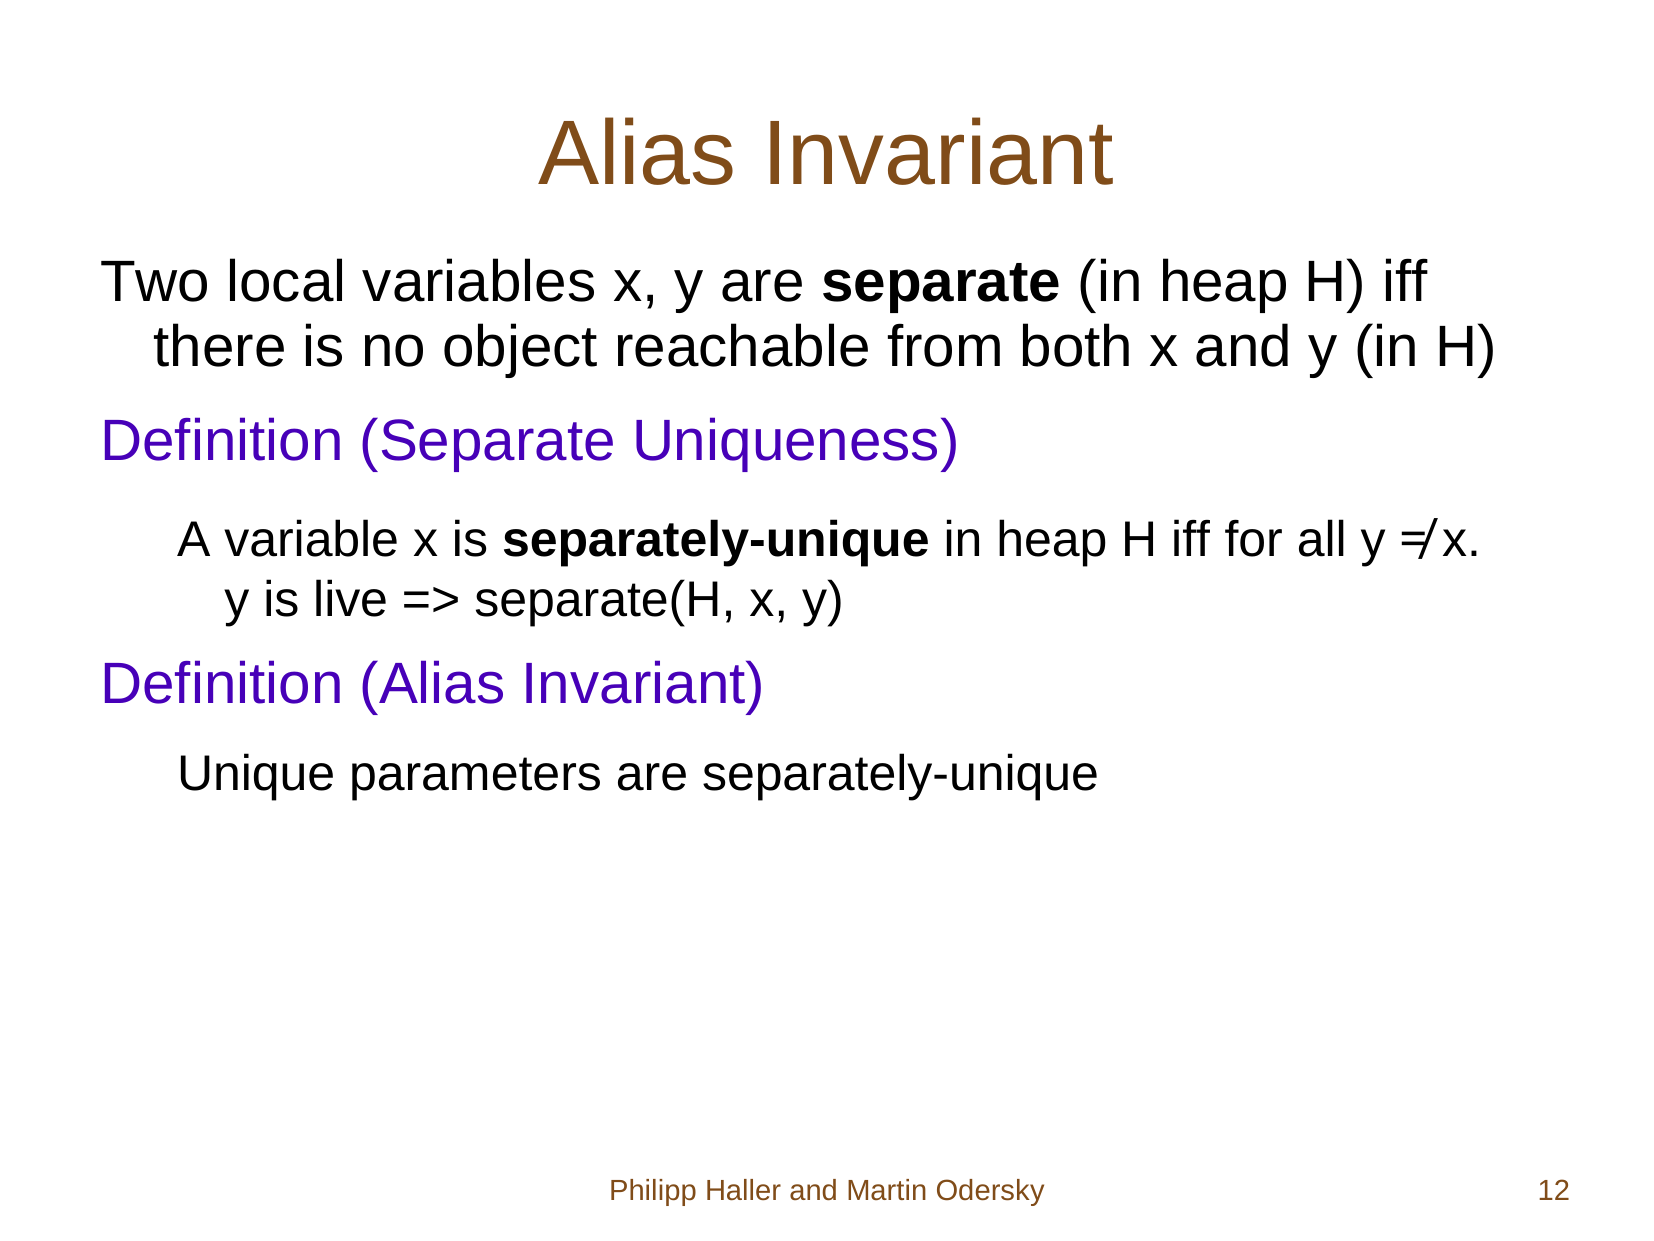

# Alias Invariant
Two local variables x, y are separate (in heap H) iff there is no object reachable from both x and y (in H)
Definition (Separate Uniqueness)
A variable x is separately-unique in heap H iff for all y ≠ x. y is live => separate(H, x, y)
Definition (Alias Invariant)
Unique parameters are separately-unique
Philipp Haller
12